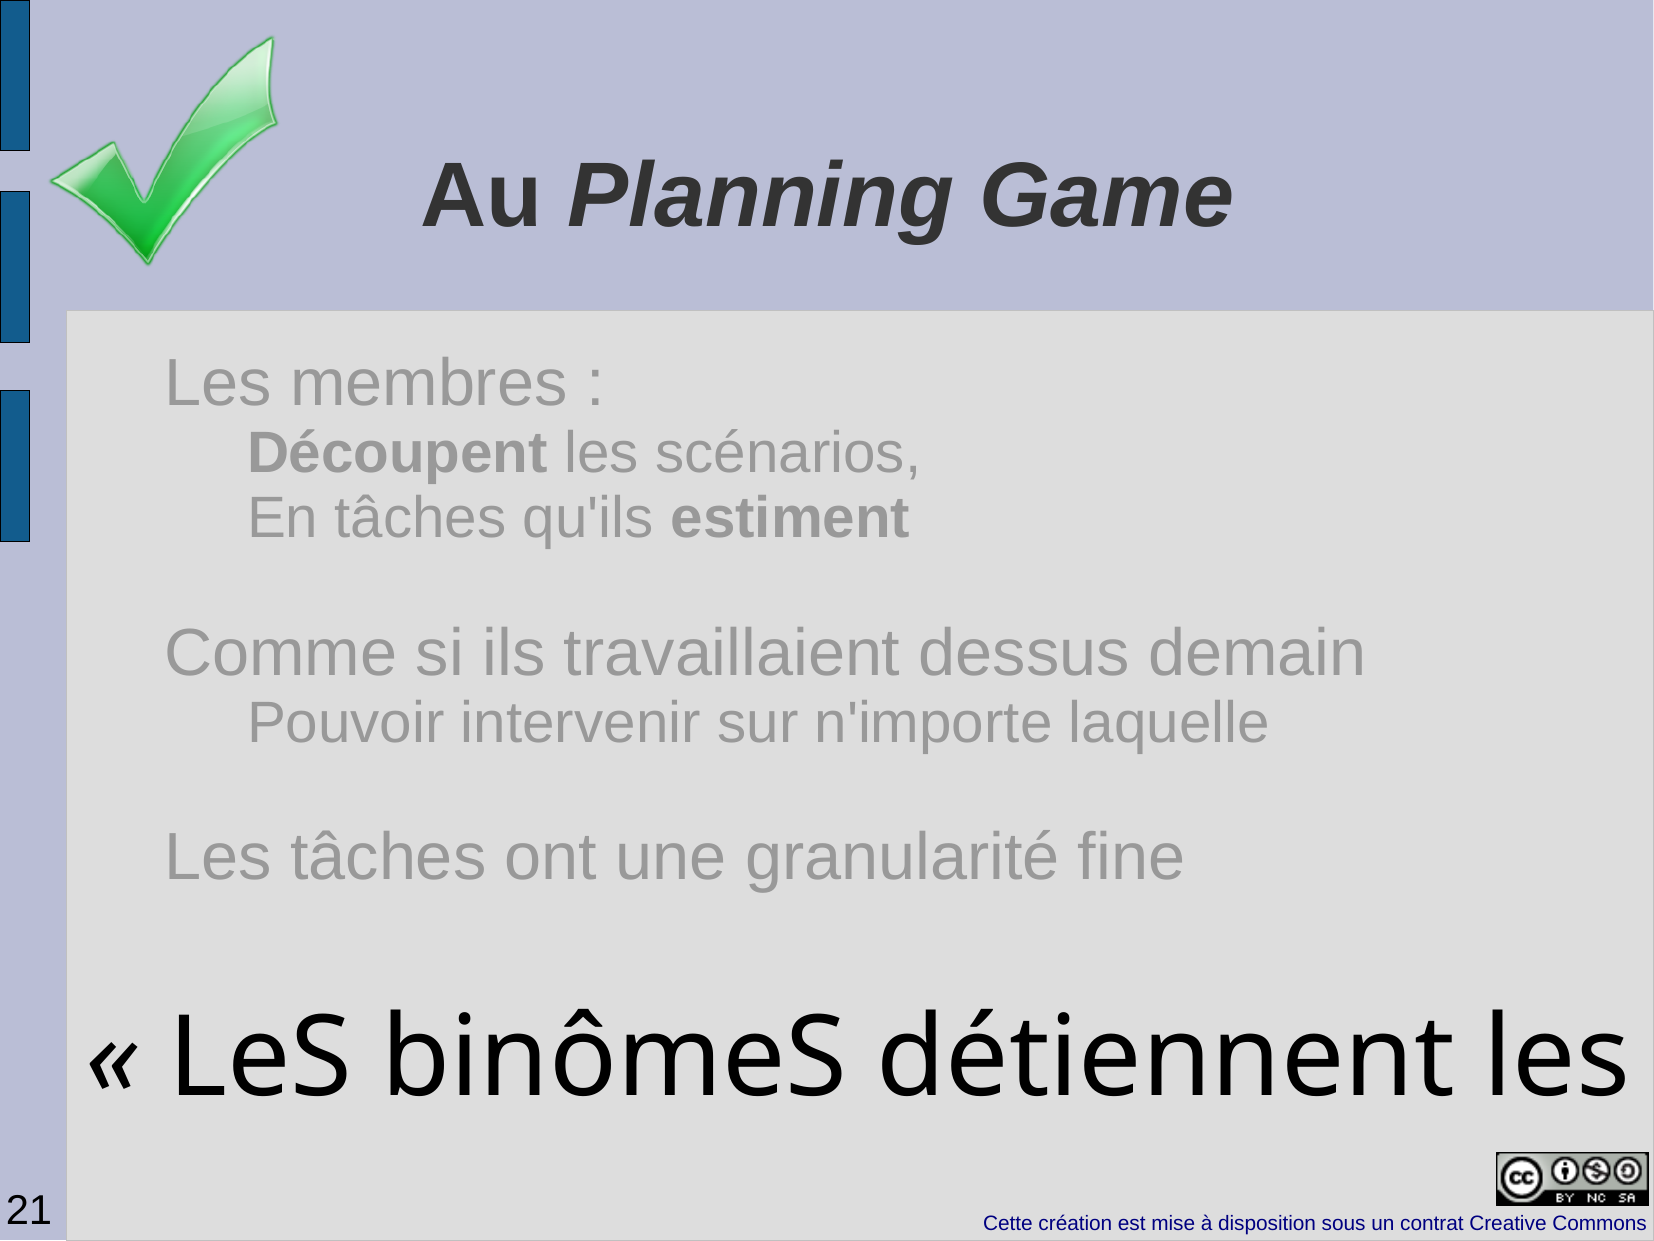

# Au Planning Game
Les membres :
Découpent les scénarios,
En tâches qu'ils estiment
Comme si ils travaillaient dessus demain
Pouvoir intervenir sur n'importe laquelle
Les tâches ont une granularité fine
« LeS binômeS détiennent les clefs de leur destinée»